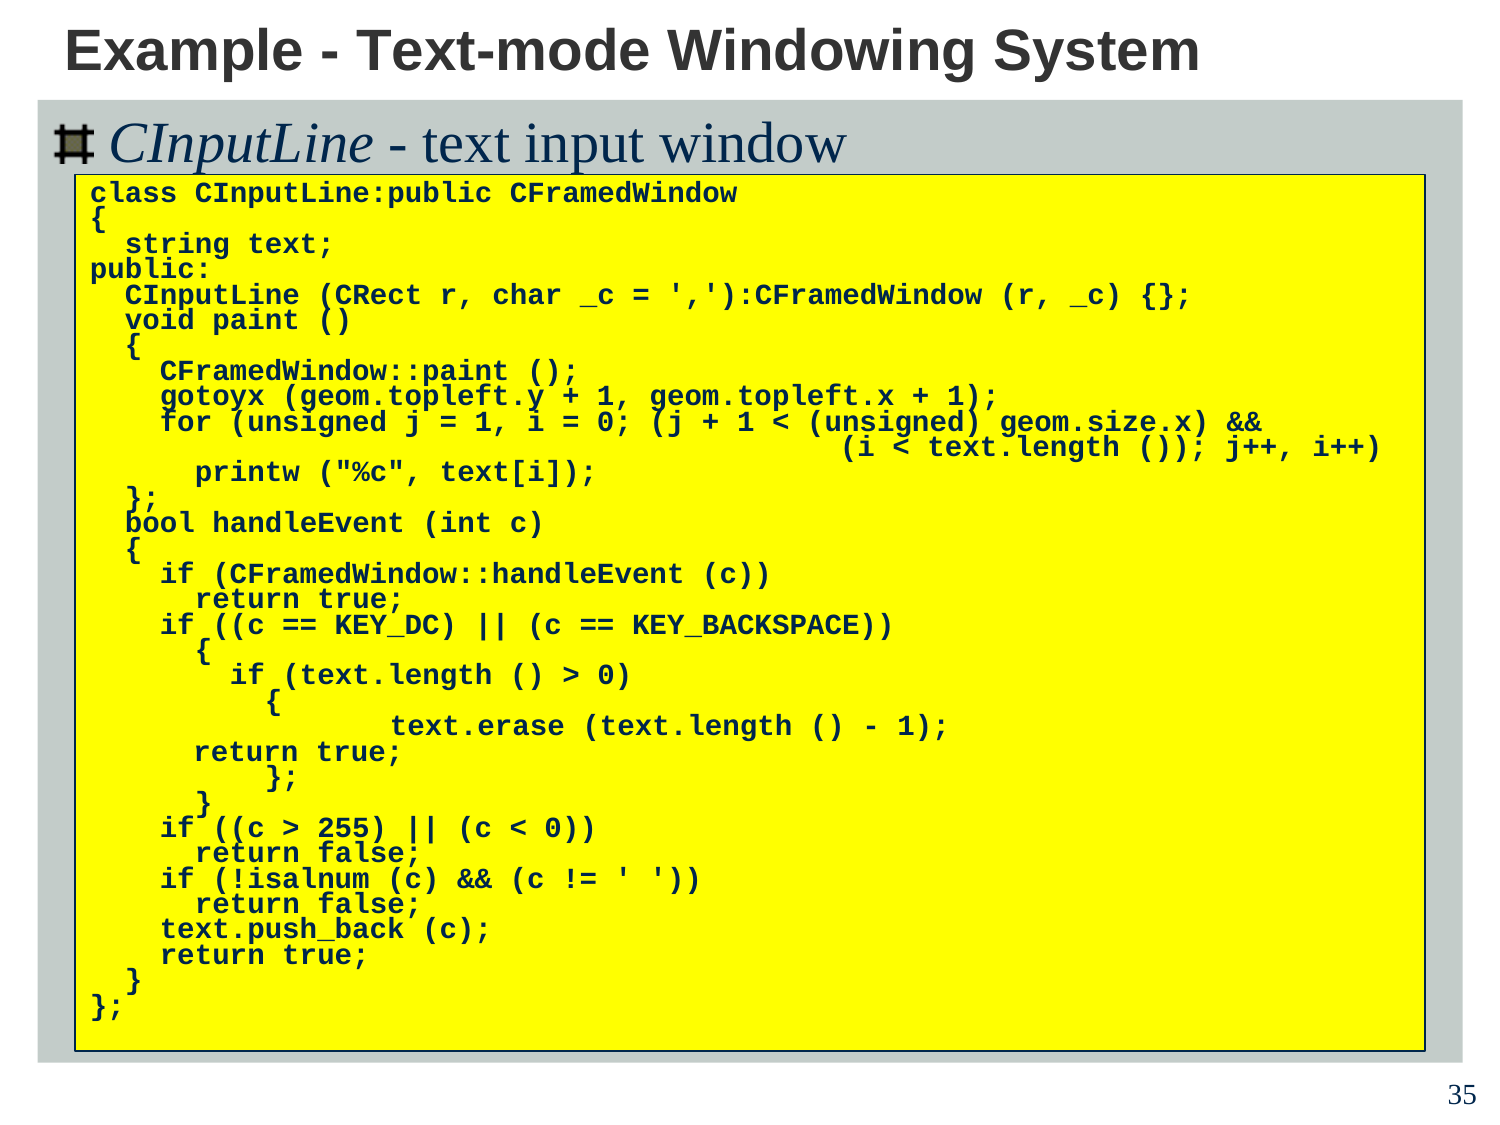

# Example - Text-mode Windowing System
CInputLine - text input window
class CInputLine:public CFramedWindow
{
 string text;
public:
 CInputLine (CRect r, char _c = ','):CFramedWindow (r, _c) {};
 void paint ()
 {
 CFramedWindow::paint ();
 gotoyx (geom.topleft.y + 1, geom.topleft.x + 1);
 for (unsigned j = 1, i = 0; (j + 1 < (unsigned) geom.size.x) &&
					(i < text.length ()); j++, i++)
 printw ("%c", text[i]);
 };
 bool handleEvent (int c)
 {
 if (CFramedWindow::handleEvent (c))
 return true;
 if ((c == KEY_DC) || (c == KEY_BACKSPACE))
 {
 if (text.length () > 0)
 {
 	text.erase (text.length () - 1);
			return true;
 };
 }
 if ((c > 255) || (c < 0))
 return false;
 if (!isalnum (c) && (c != ' '))
 return false;
 text.push_back (c);
 return true;
 }
};